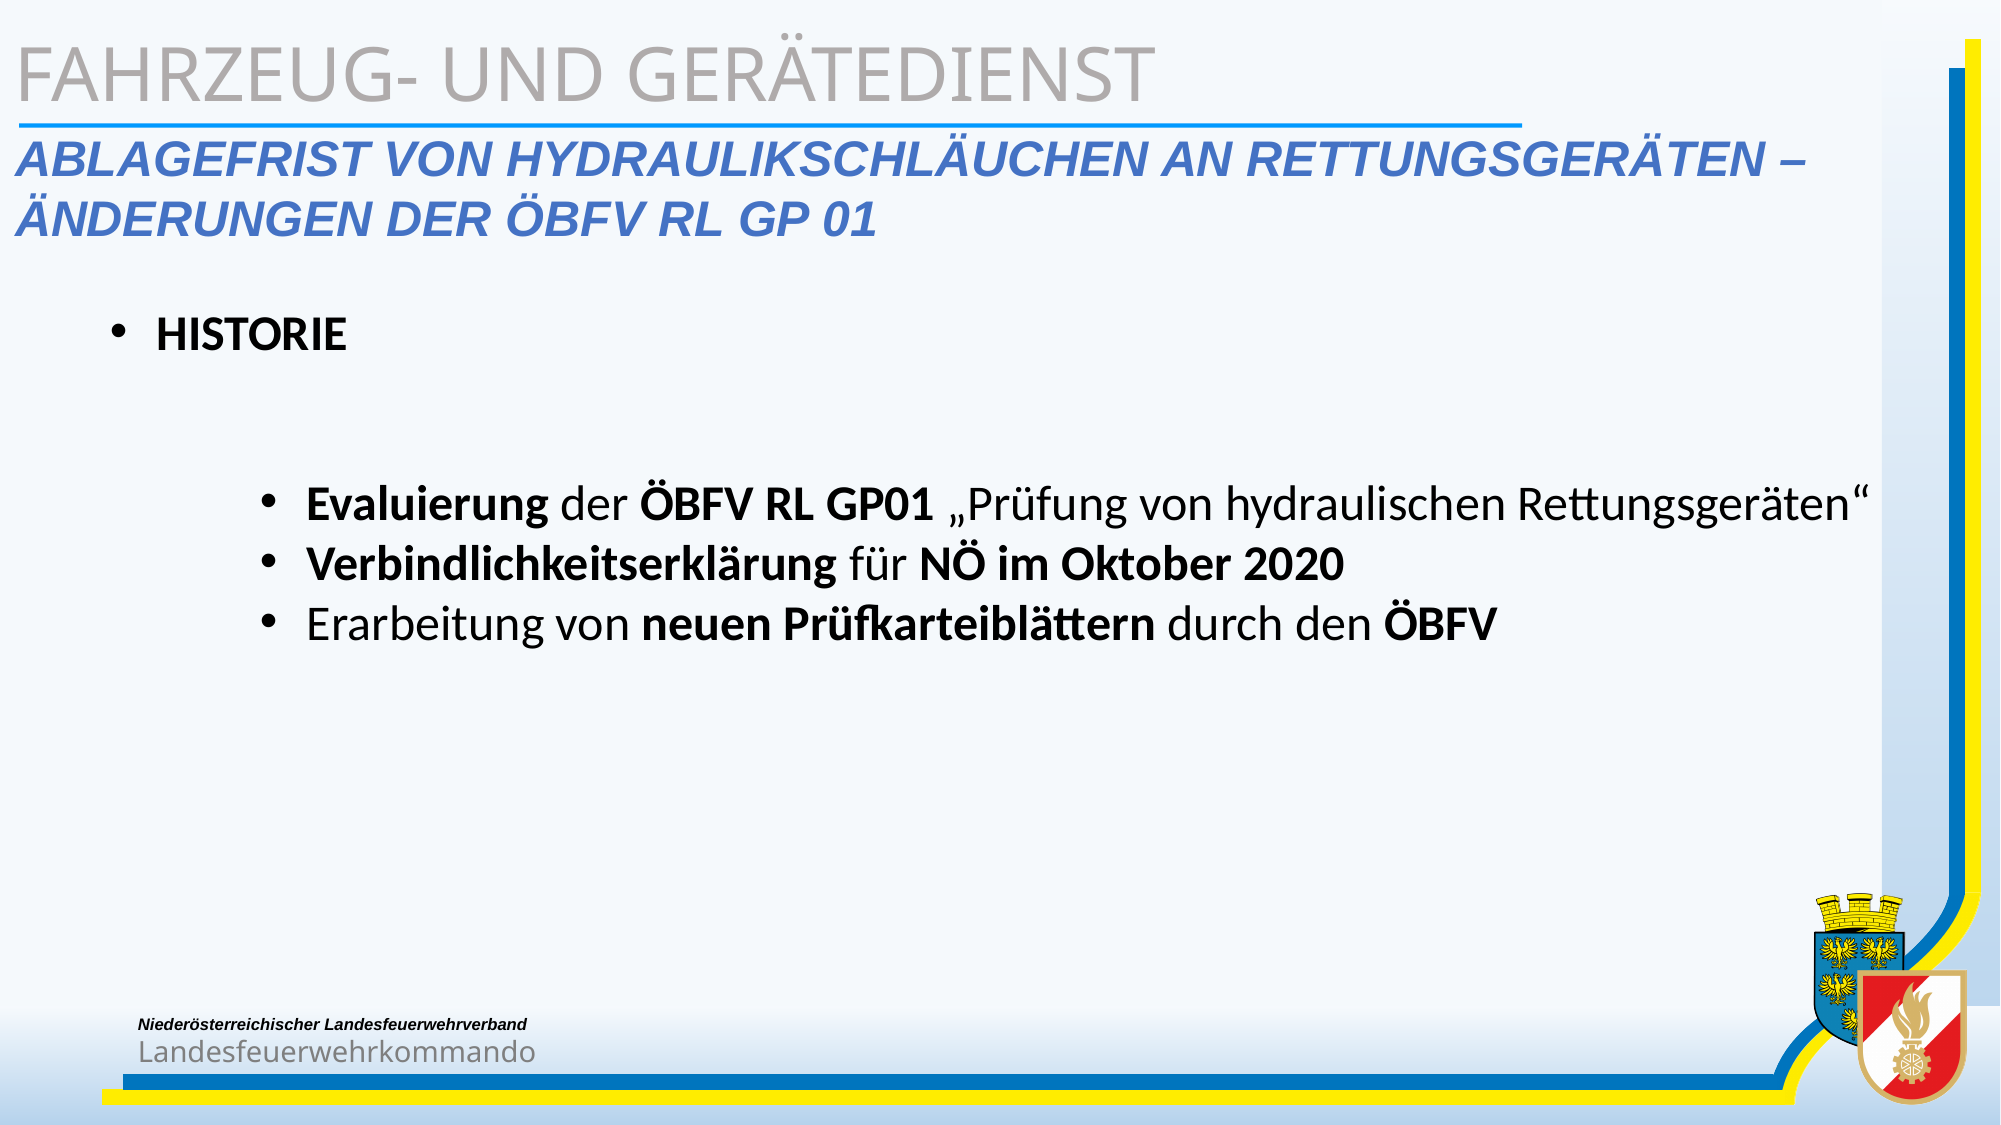

FAHRZEUG- UND GERÄTEDIENST
ABLAGEFRIST VON HYDRAULIKSCHLÄUCHEN AN RETTUNGSGERÄTEN –
ÄNDERUNGEN DER ÖBFV RL GP 01
HISTORIE
Evaluierung der ÖBFV RL GP01 „Prüfung von hydraulischen Rettungsgeräten“
Verbindlichkeitserklärung für NÖ im Oktober 2020
Erarbeitung von neuen Prüfkarteiblättern durch den ÖBFV